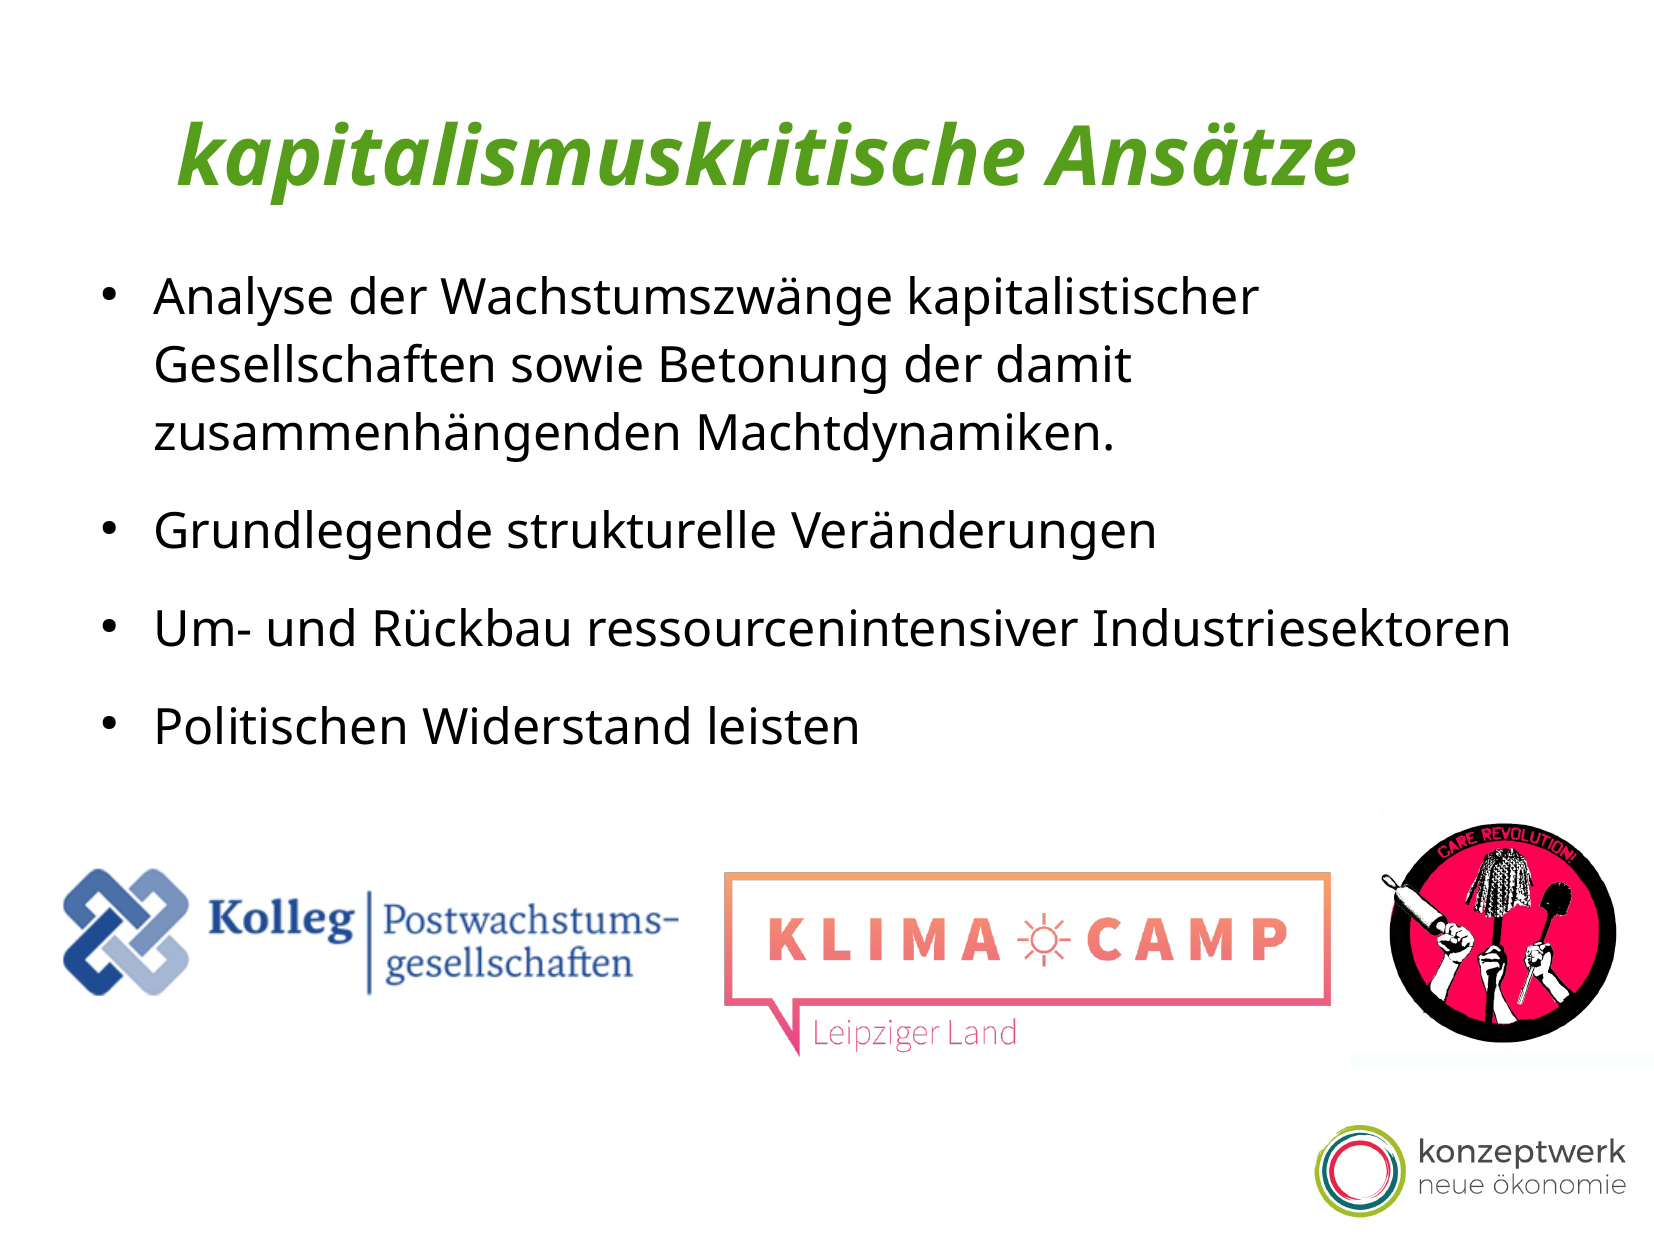

kapitalismuskritische Ansätze
# Analyse der Wachstumszwänge kapitalistischer Gesellschaften sowie Betonung der damit zusammenhängenden Machtdynamiken.
Grundlegende strukturelle Veränderungen
Um- und Rückbau ressourcenintensiver Industriesektoren
Politischen Widerstand leisten